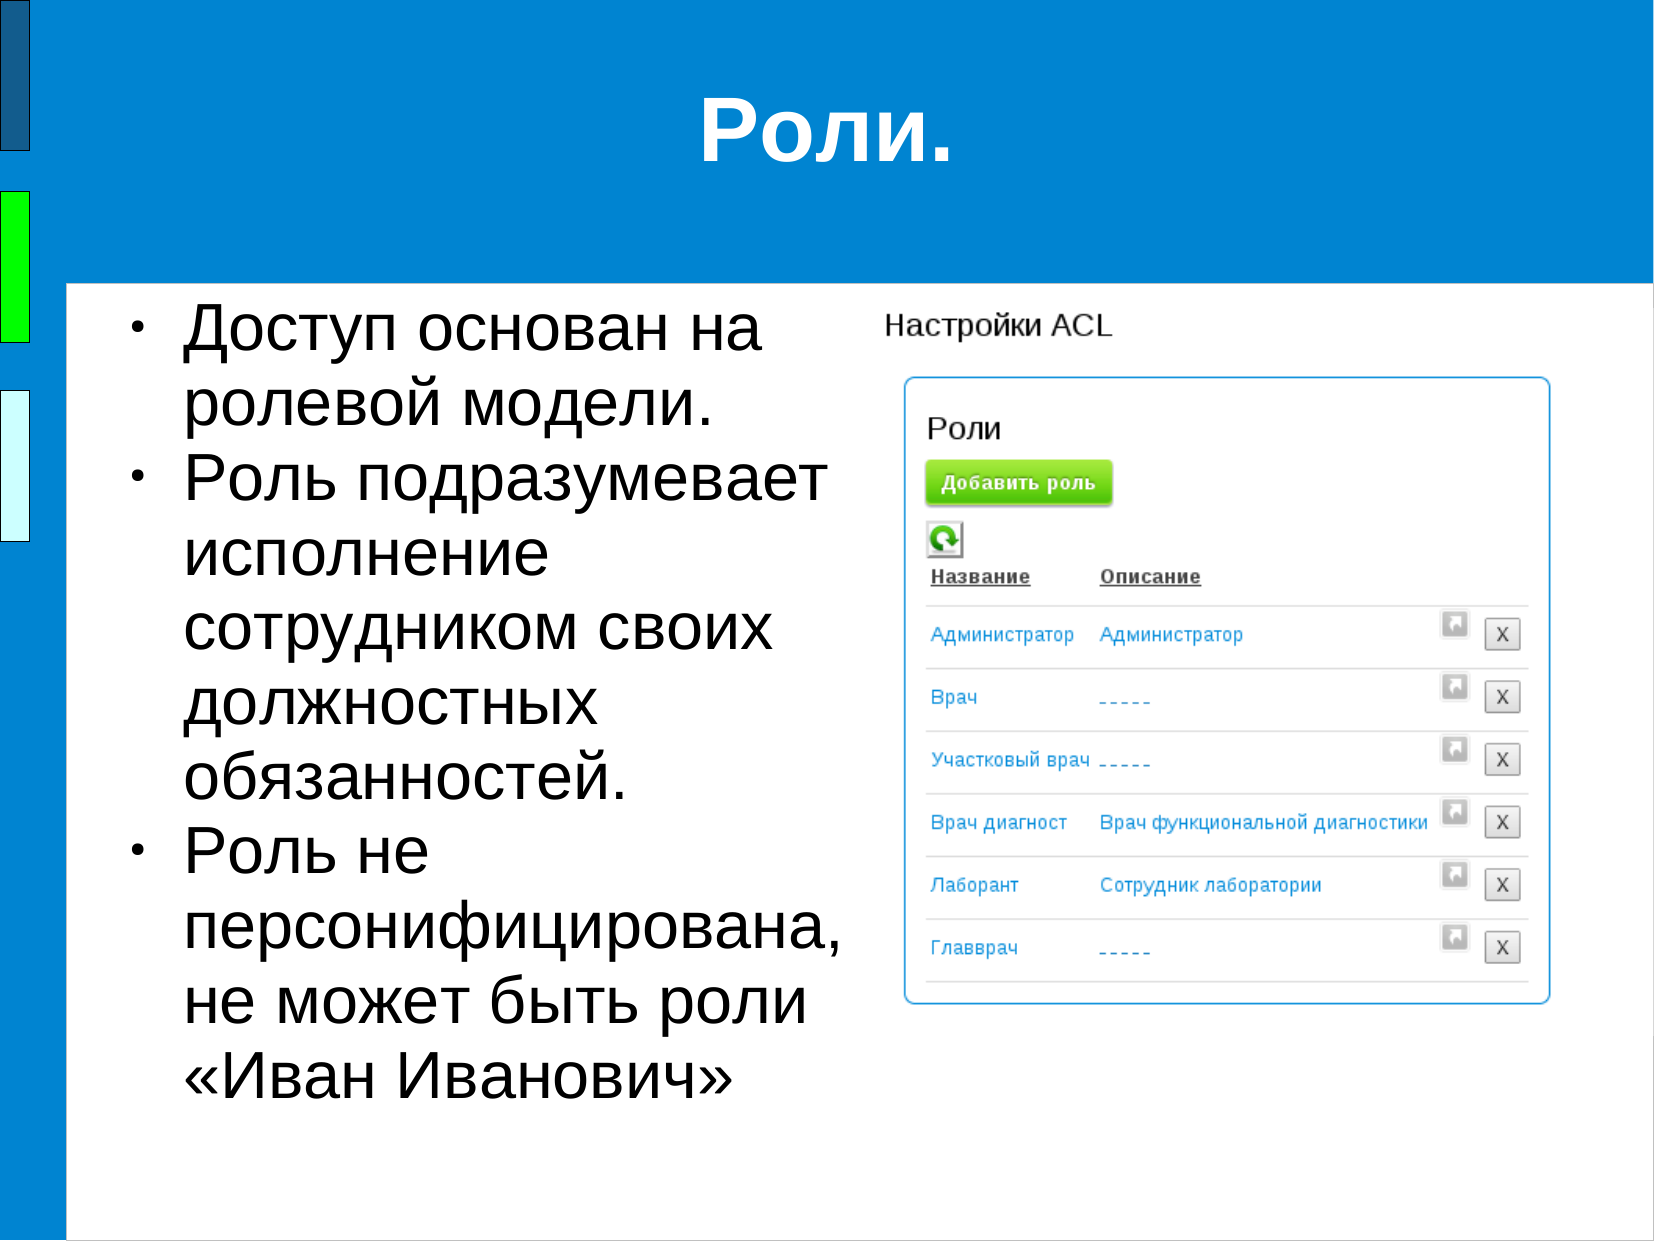

# Роли.
Доступ основан на ролевой модели.
Роль подразумевает исполнение сотрудником своих должностных обязанностей.
Роль не персонифицирована, не может быть роли «Иван Иванович»
ООО "Альфа-Интегрум", 2013г.